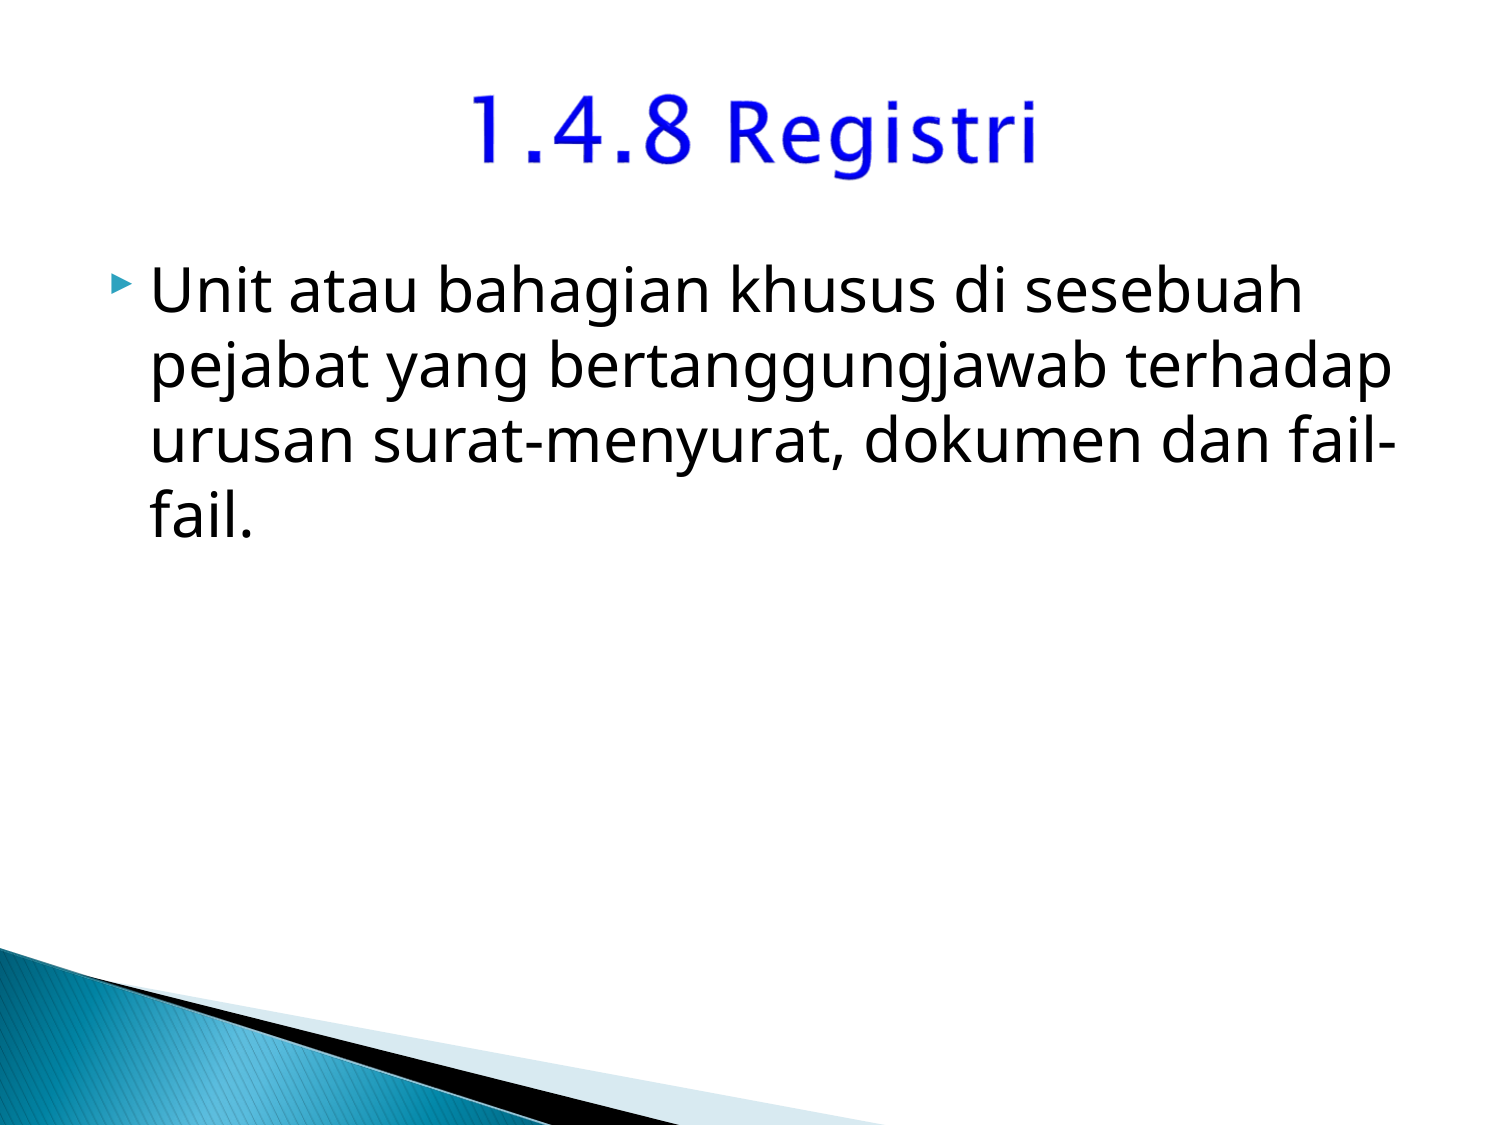

# Unit atau bahagian khusus di sesebuah pejabat yang bertanggungjawab terhadap urusan surat-menyurat, dokumen dan fail-fail.